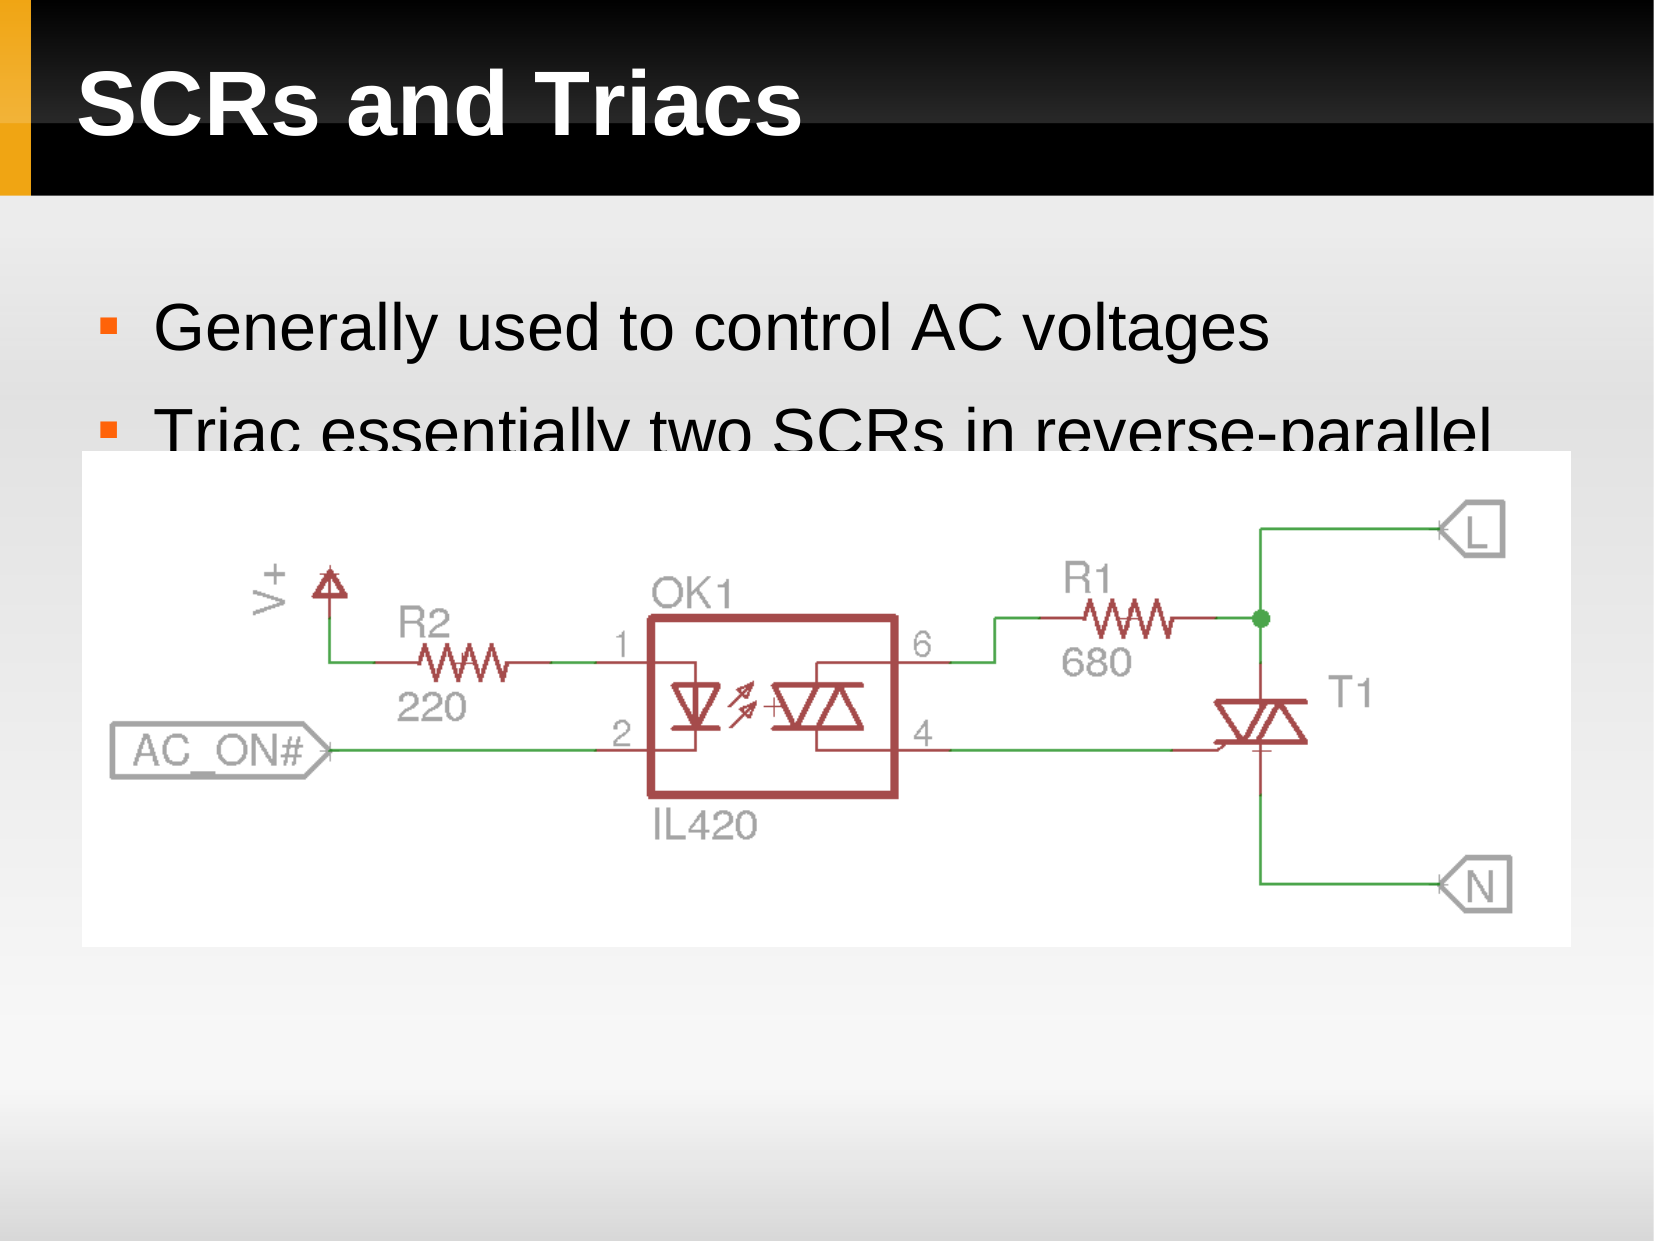

# SCRs and Triacs
Generally used to control AC voltages
Triac essentially two SCRs in reverse-parallel
Not absolutely necessary, but good practise to use with optoisolator